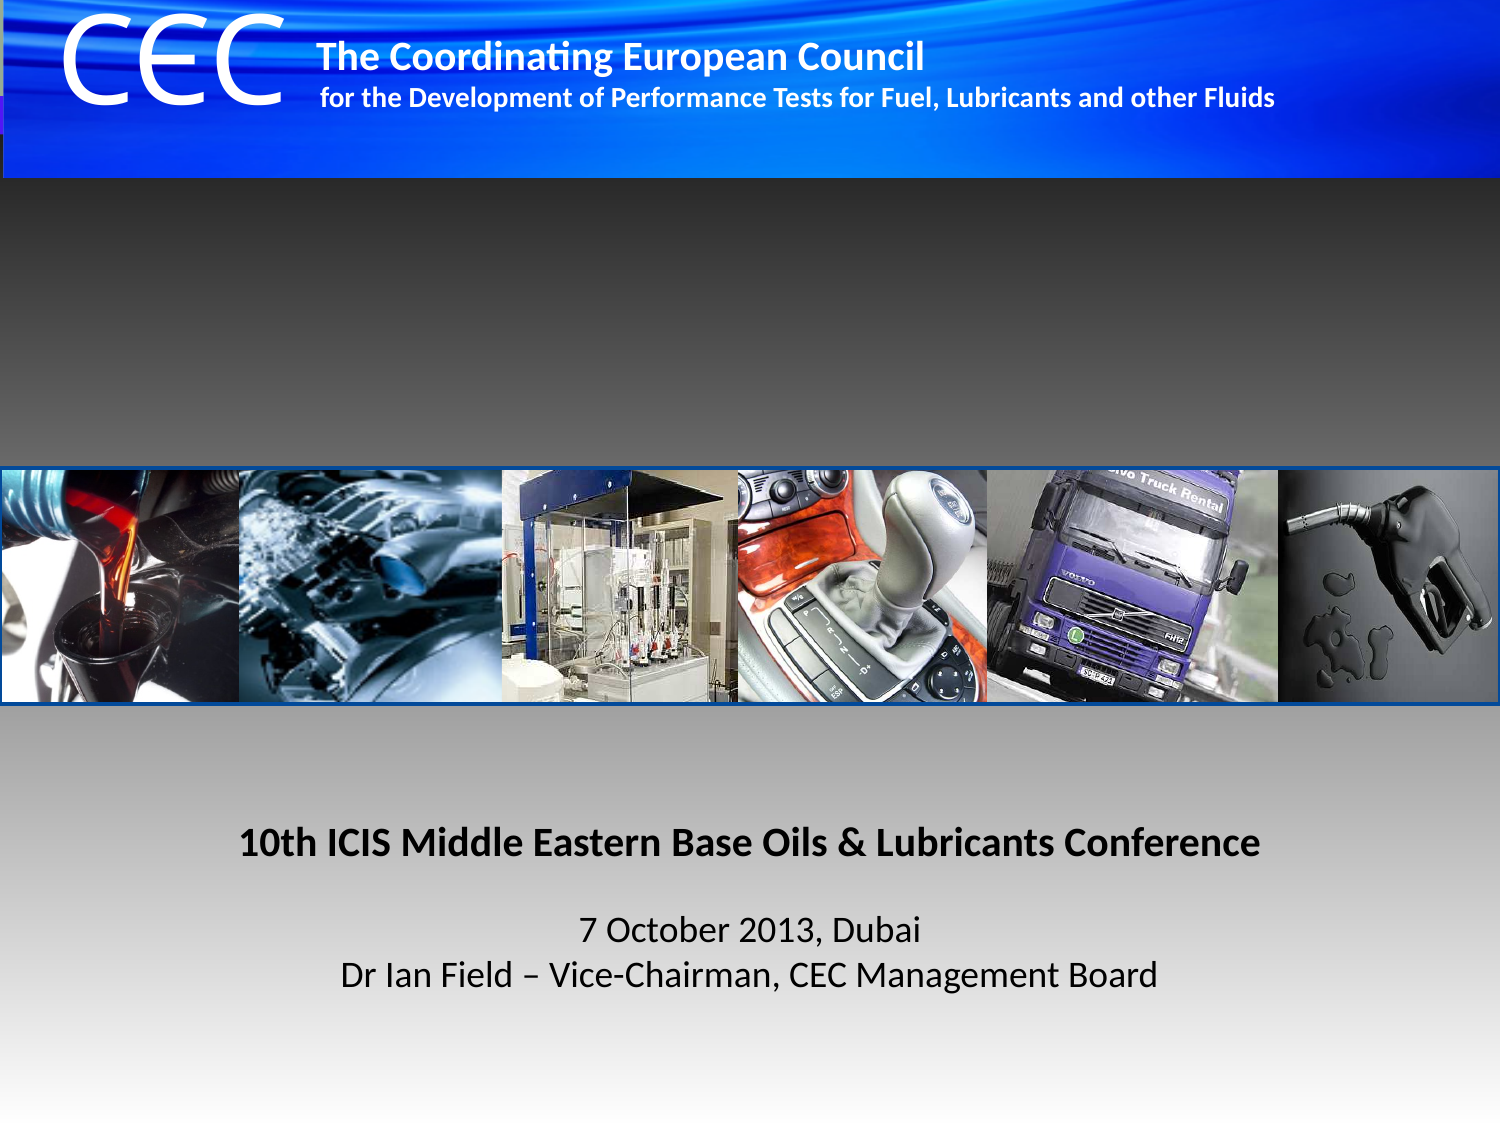

# CEC 2013 - Role of CEC in Developing Tests for the European Automotive Industry
10th ICIS Middle Eastern Base Oils & Lubricants Conference
7 October 2013, Dubai
Dr Ian Field – Vice-Chairman, CEC Management Board